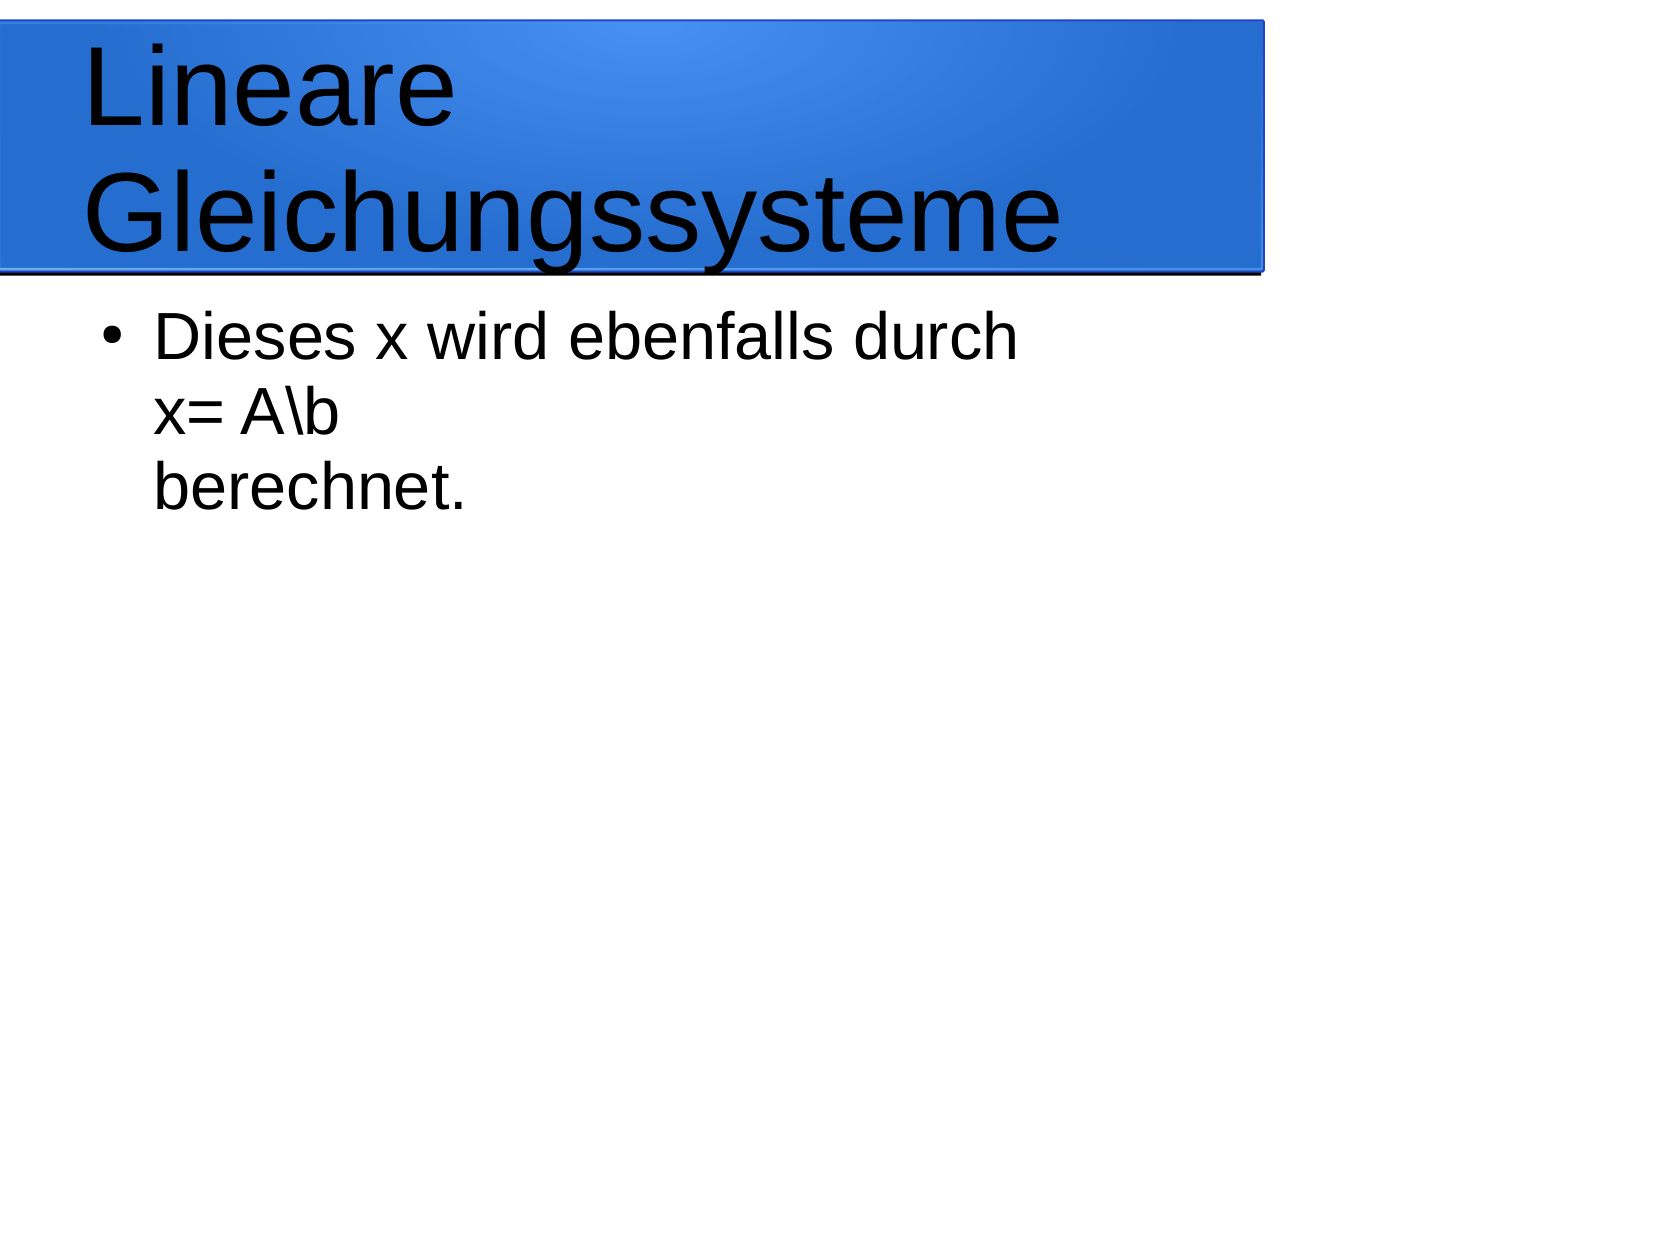

# Lineare Gleichungssysteme
Dieses x wird ebenfalls durch
x= A\b
berechnet.